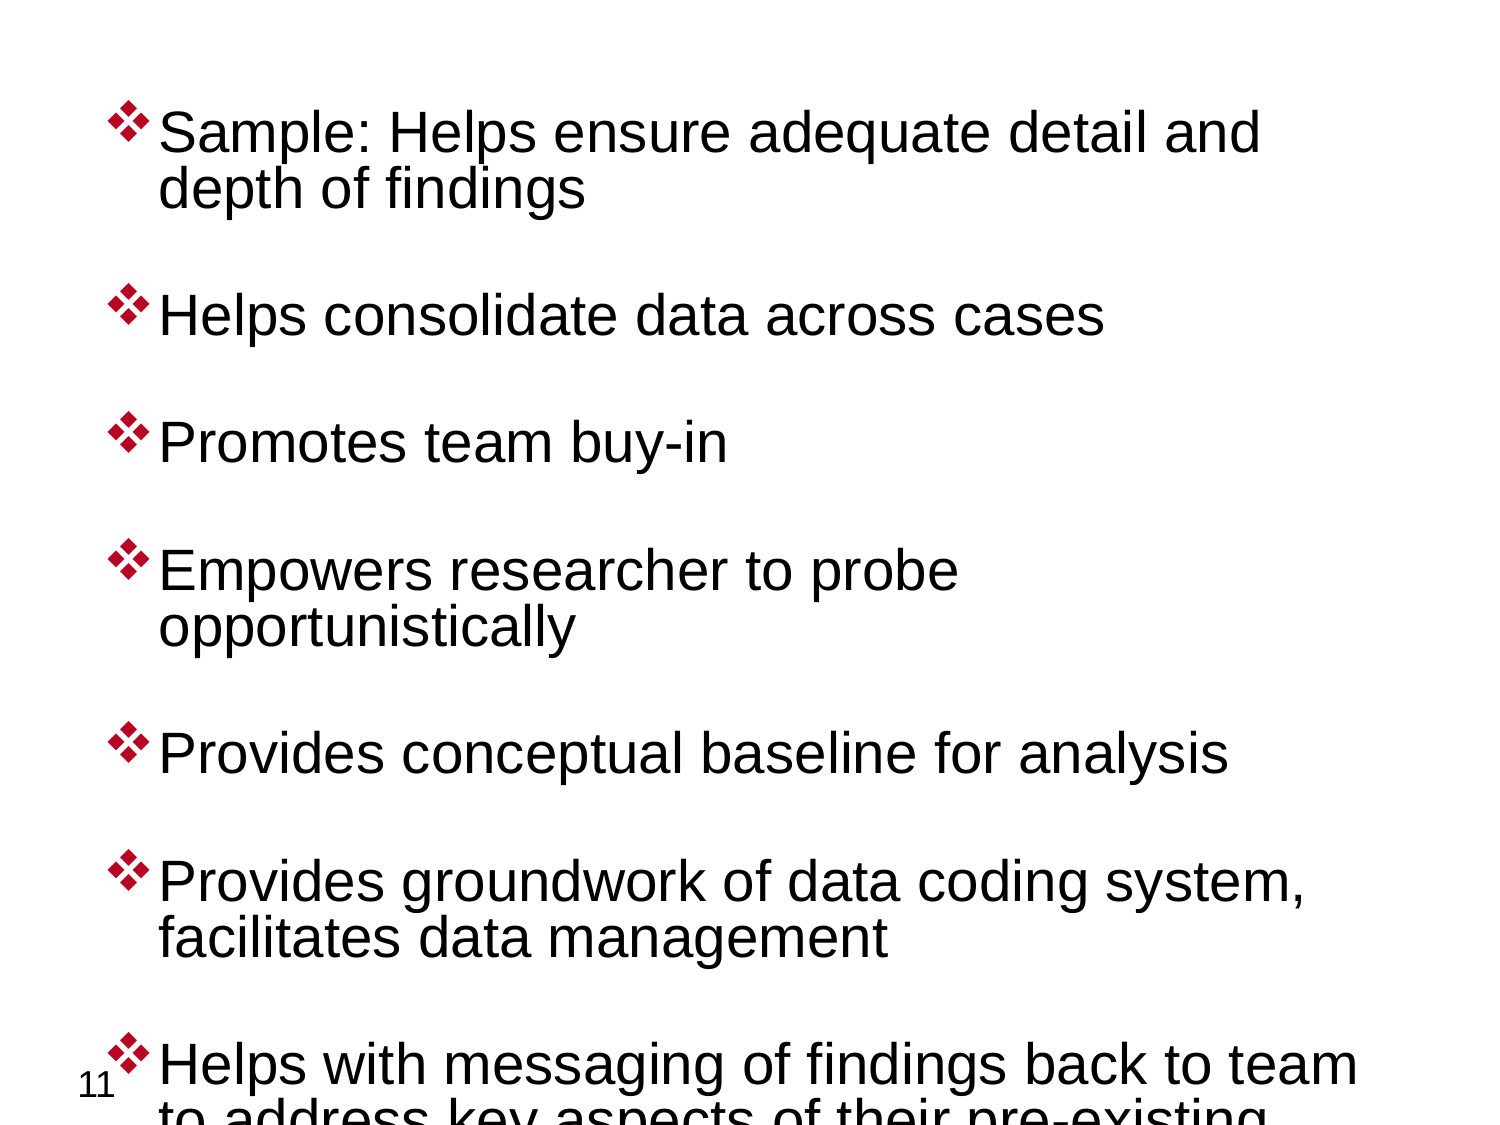

Sample: Helps ensure adequate detail and depth of findings
Helps consolidate data across cases
Promotes team buy-in
Empowers researcher to probe opportunistically
Provides conceptual baseline for analysis
Provides groundwork of data coding system, facilitates data management
Helps with messaging of findings back to team to address key aspects of their pre-existing mindset